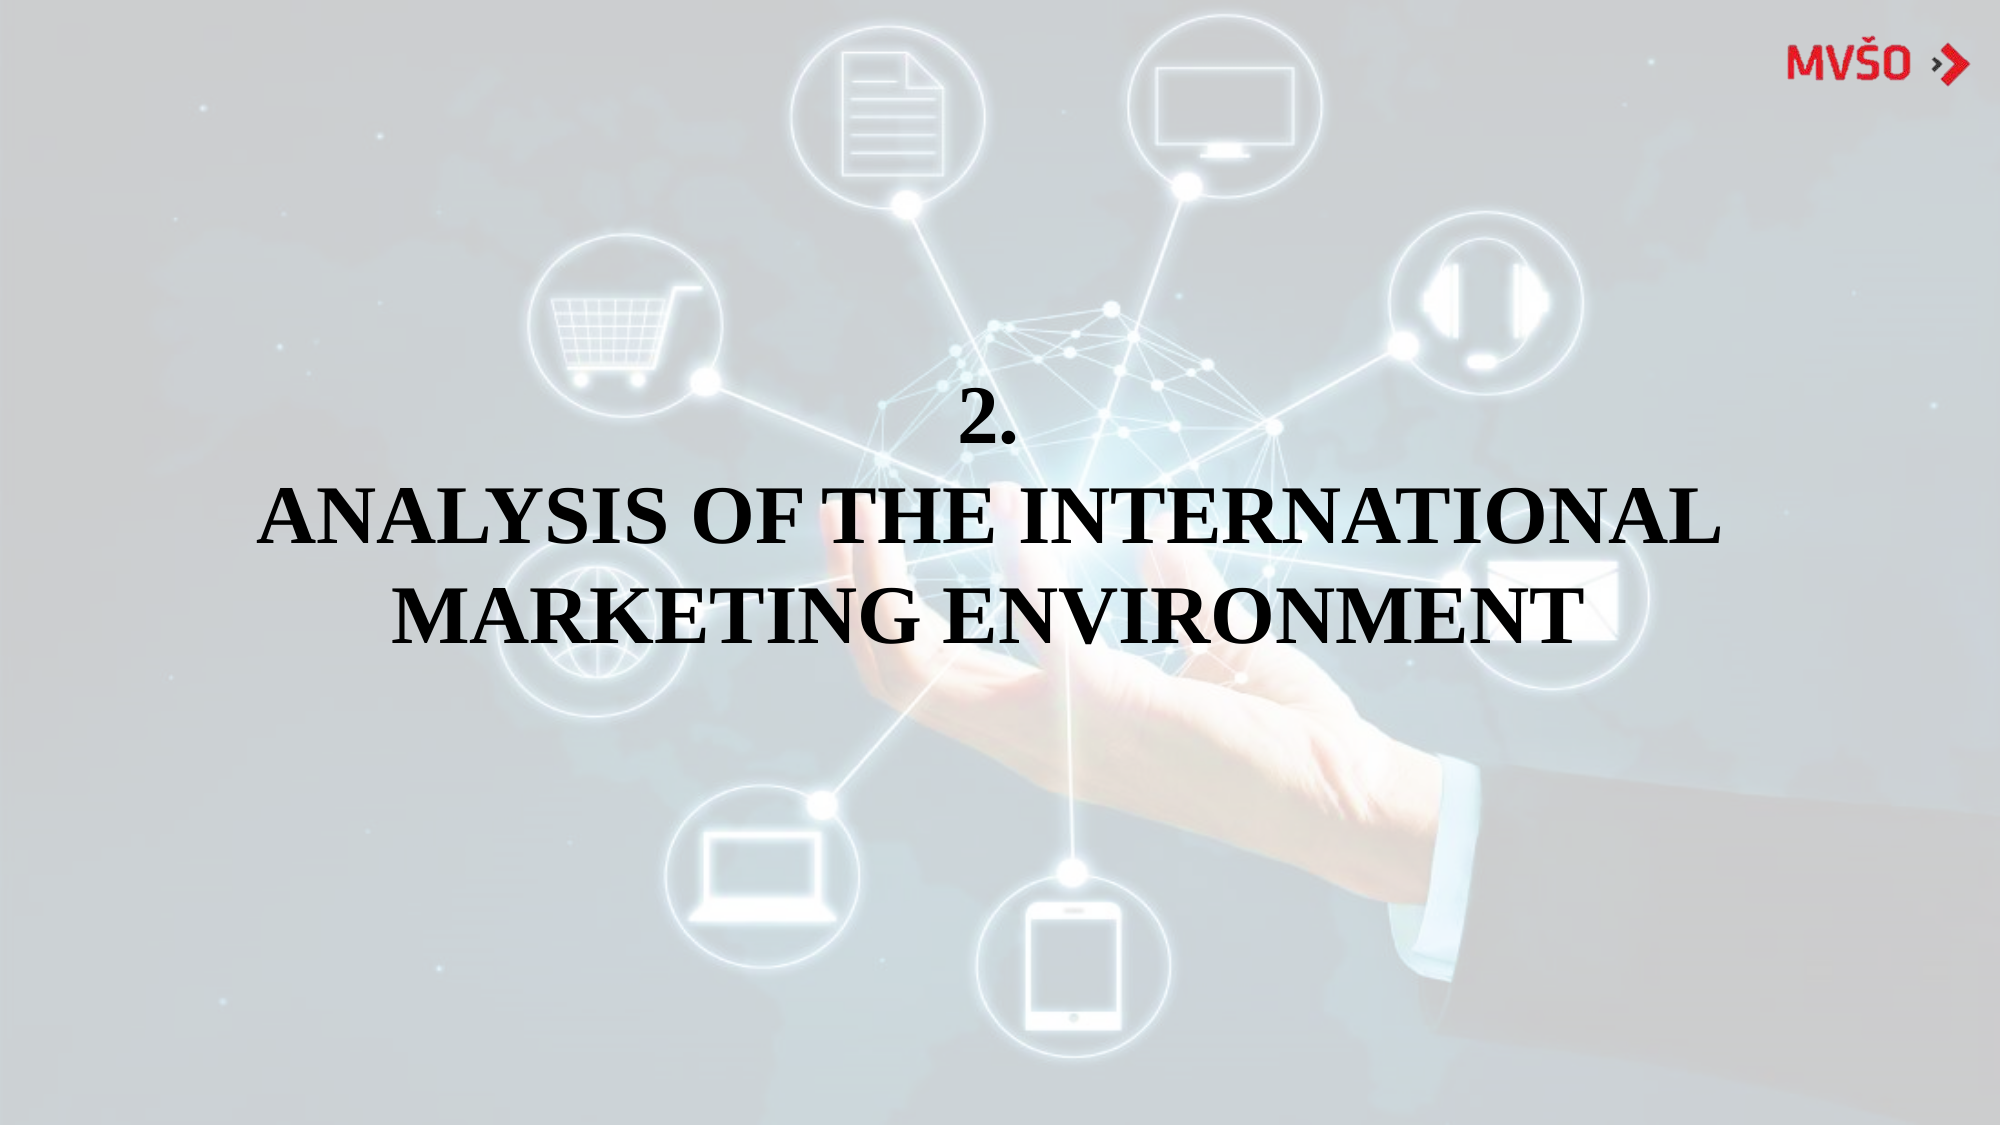

2.
ANALYSIS OF THE INTERNATIONAL MARKETING ENVIRONMENT